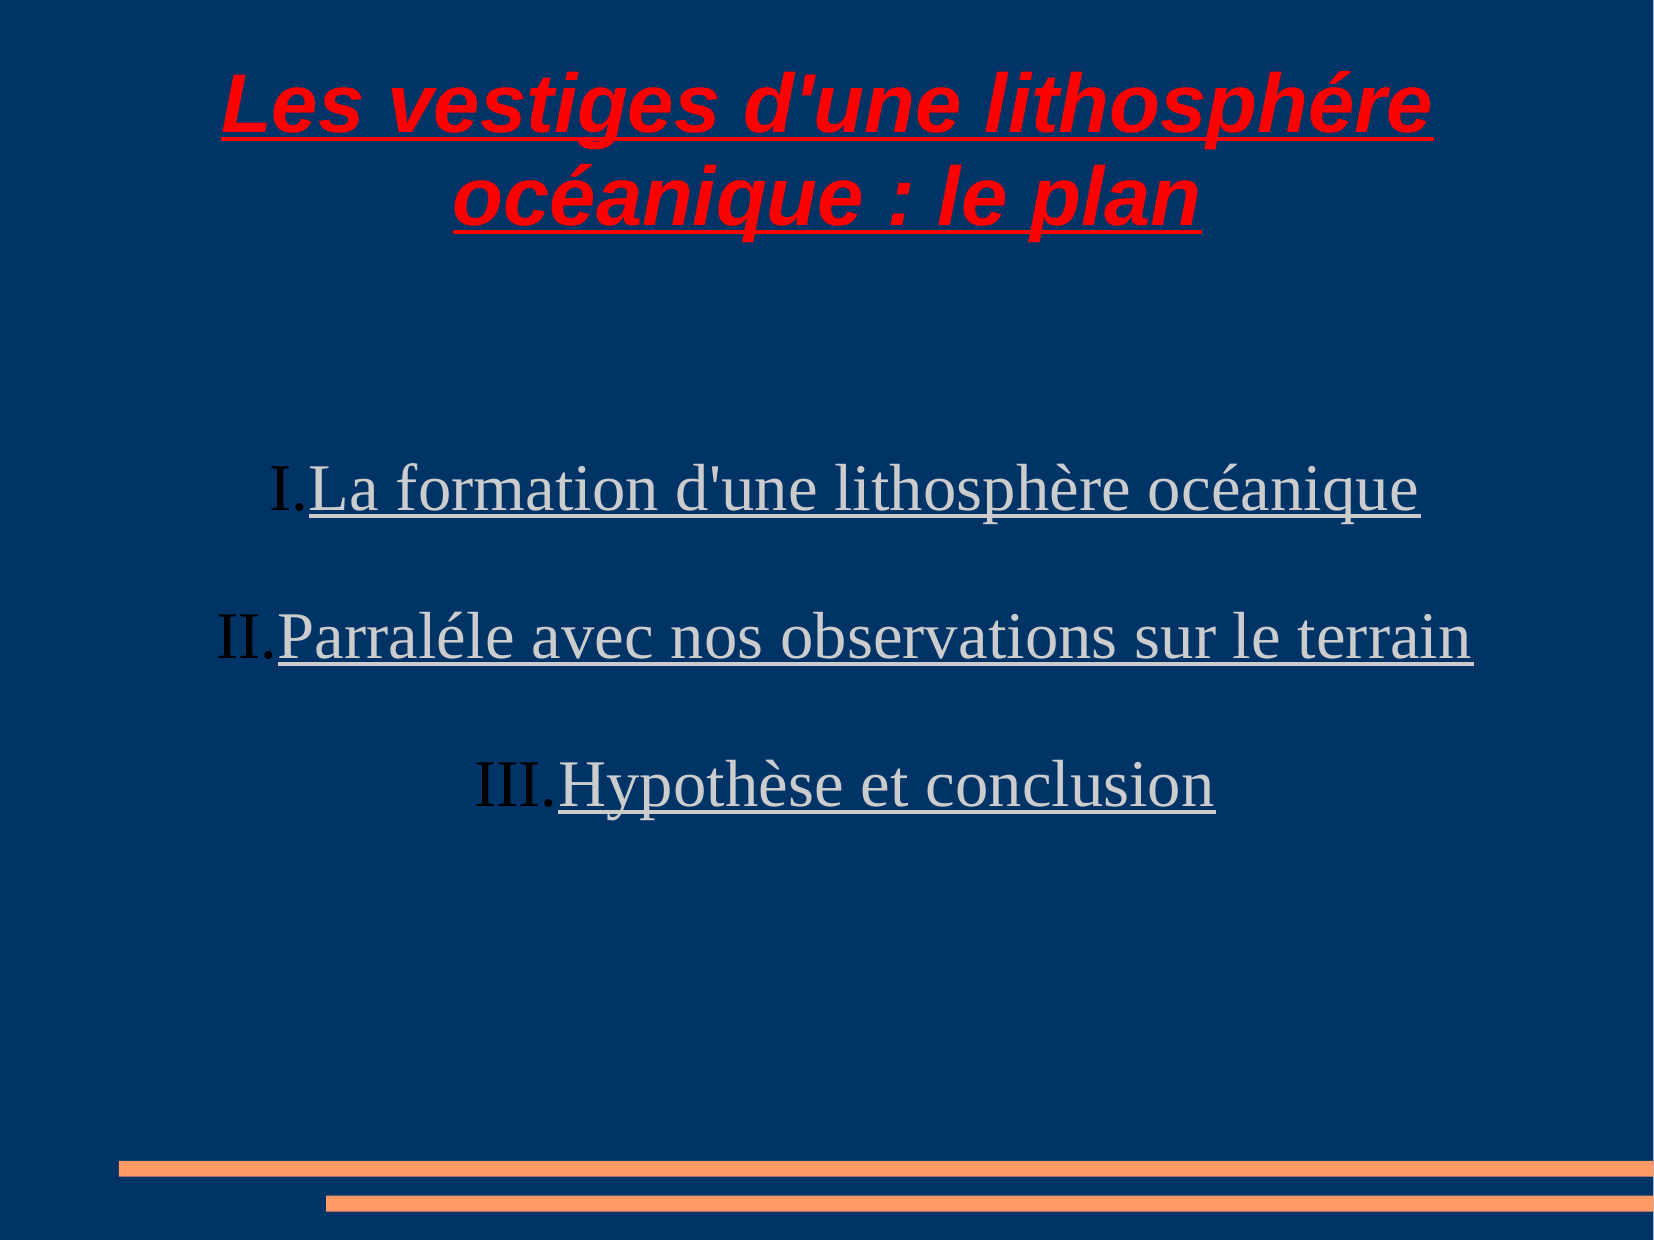

# Les vestiges d'une lithosphére océanique : le plan
La formation d'une lithosphère océanique
Parraléle avec nos observations sur le terrain
Hypothèse et conclusion